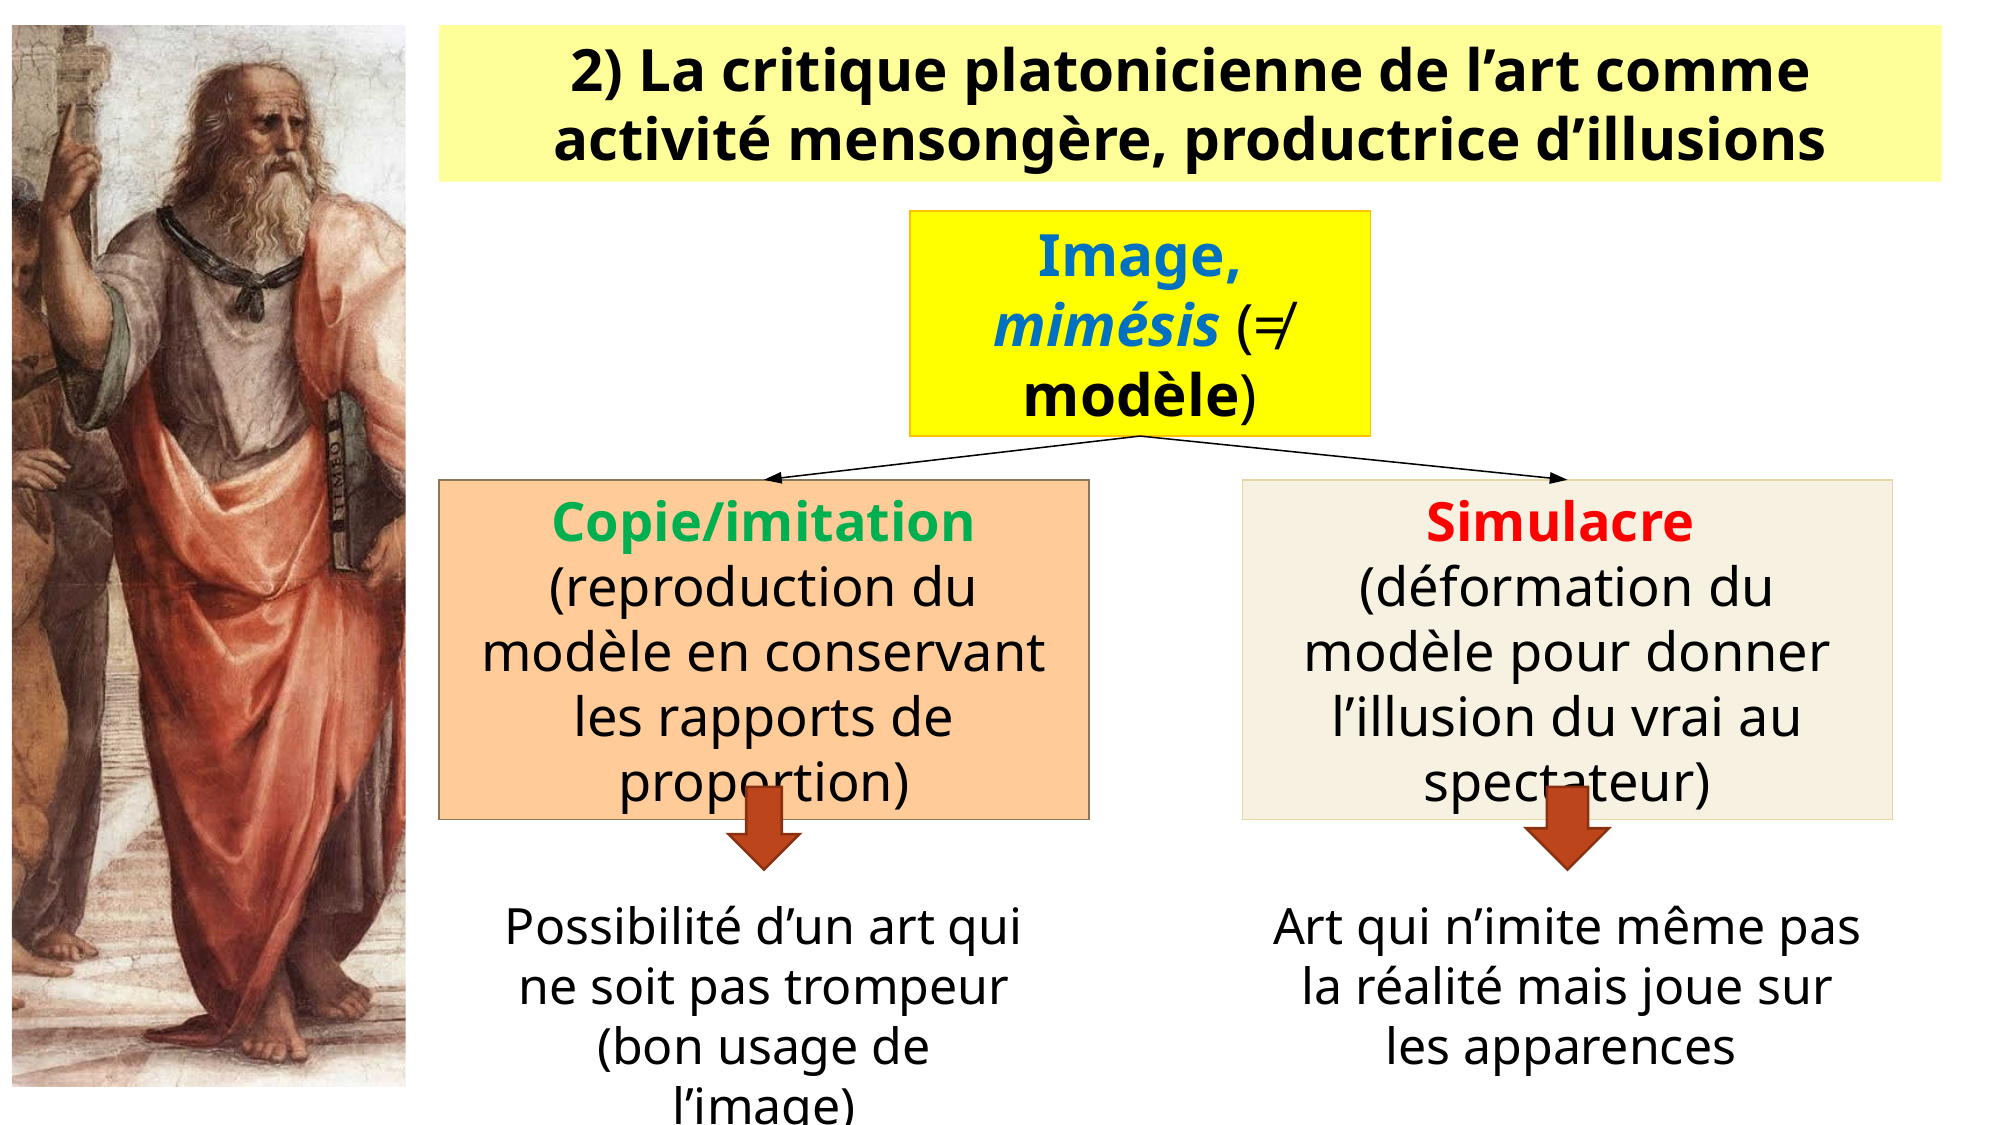

2) La critique platonicienne de l’art comme activité mensongère, productrice d’illusions
Image, mimésis (≠ modèle)
Copie/imitation (reproduction du modèle en conservant les rapports de proportion)
Simulacre
(déformation du modèle pour donner l’illusion du vrai au spectateur)
Possibilité d’un art qui ne soit pas trompeur (bon usage de l’image)
Art qui n’imite même pas la réalité mais joue sur les apparences